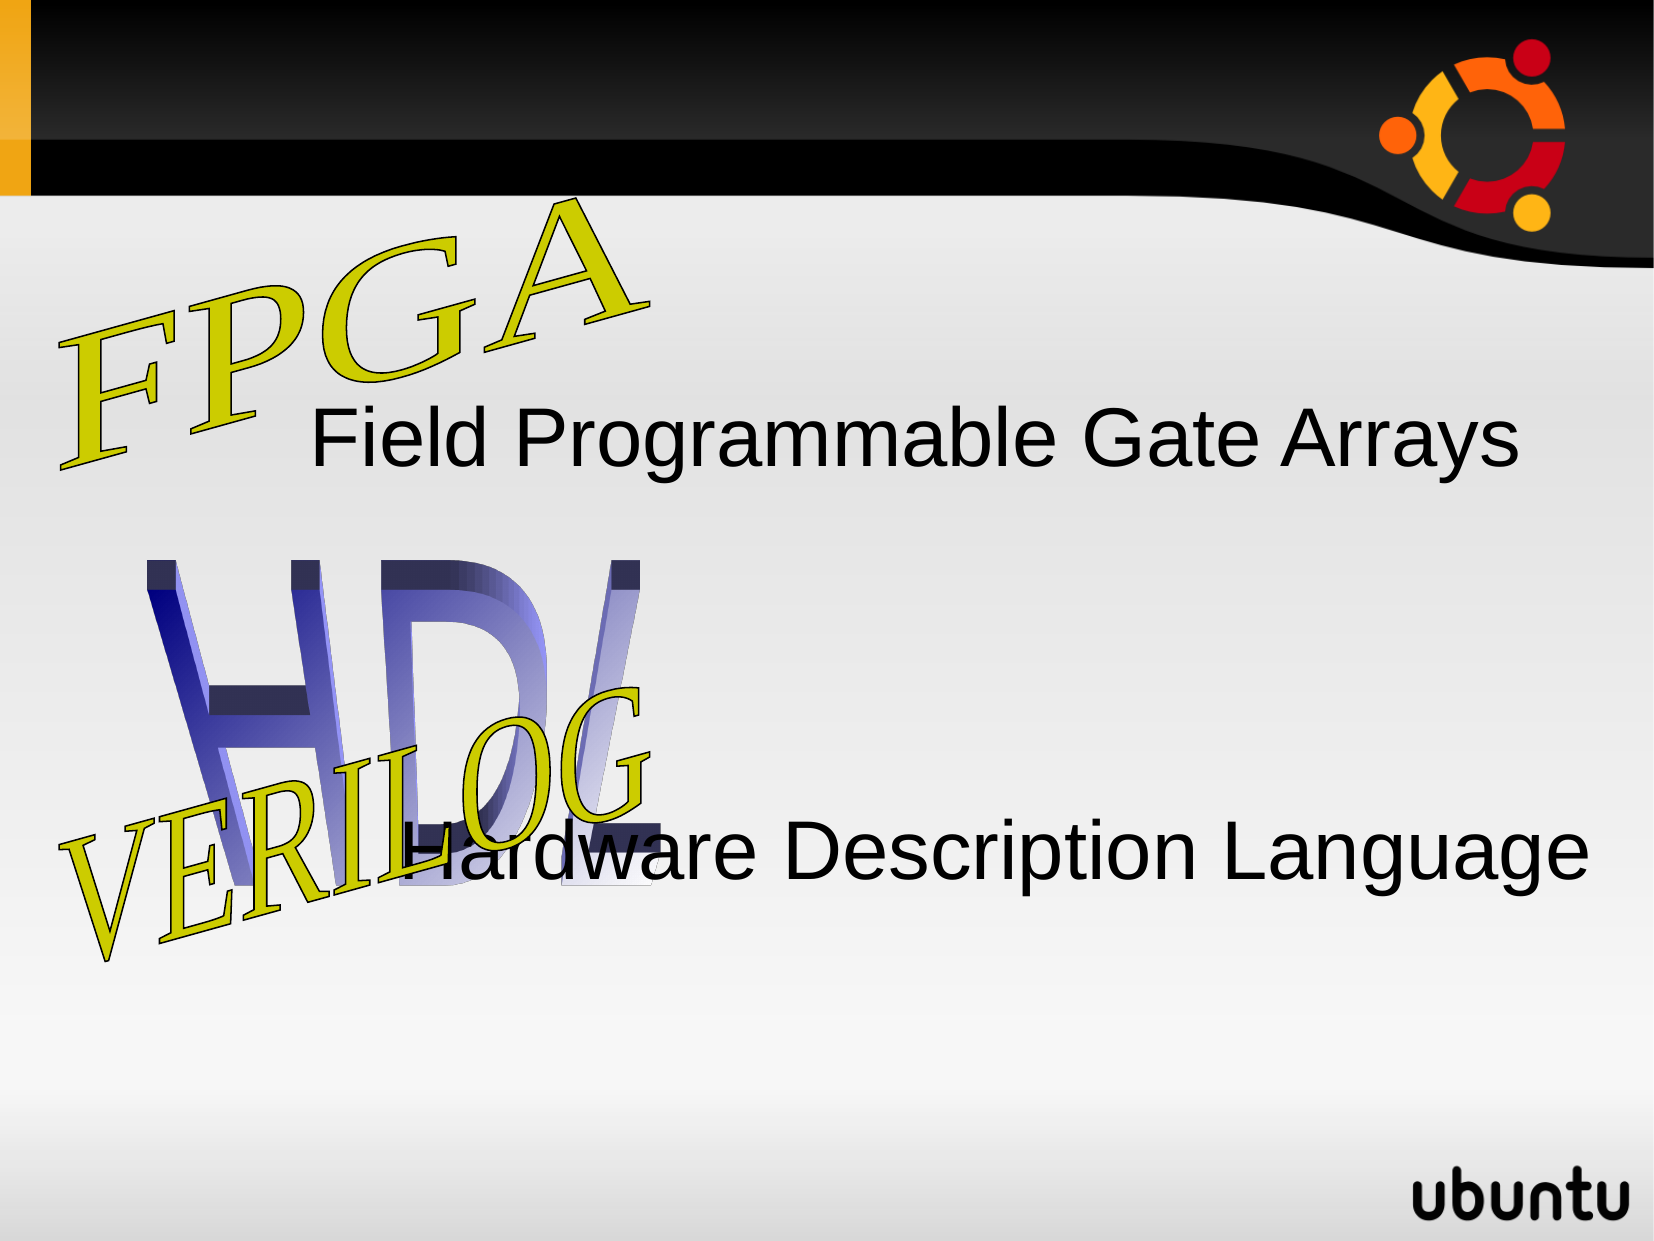

FPGA
Field Programmable Gate Arrays
HDL
VERILOG
Hardware Description Language